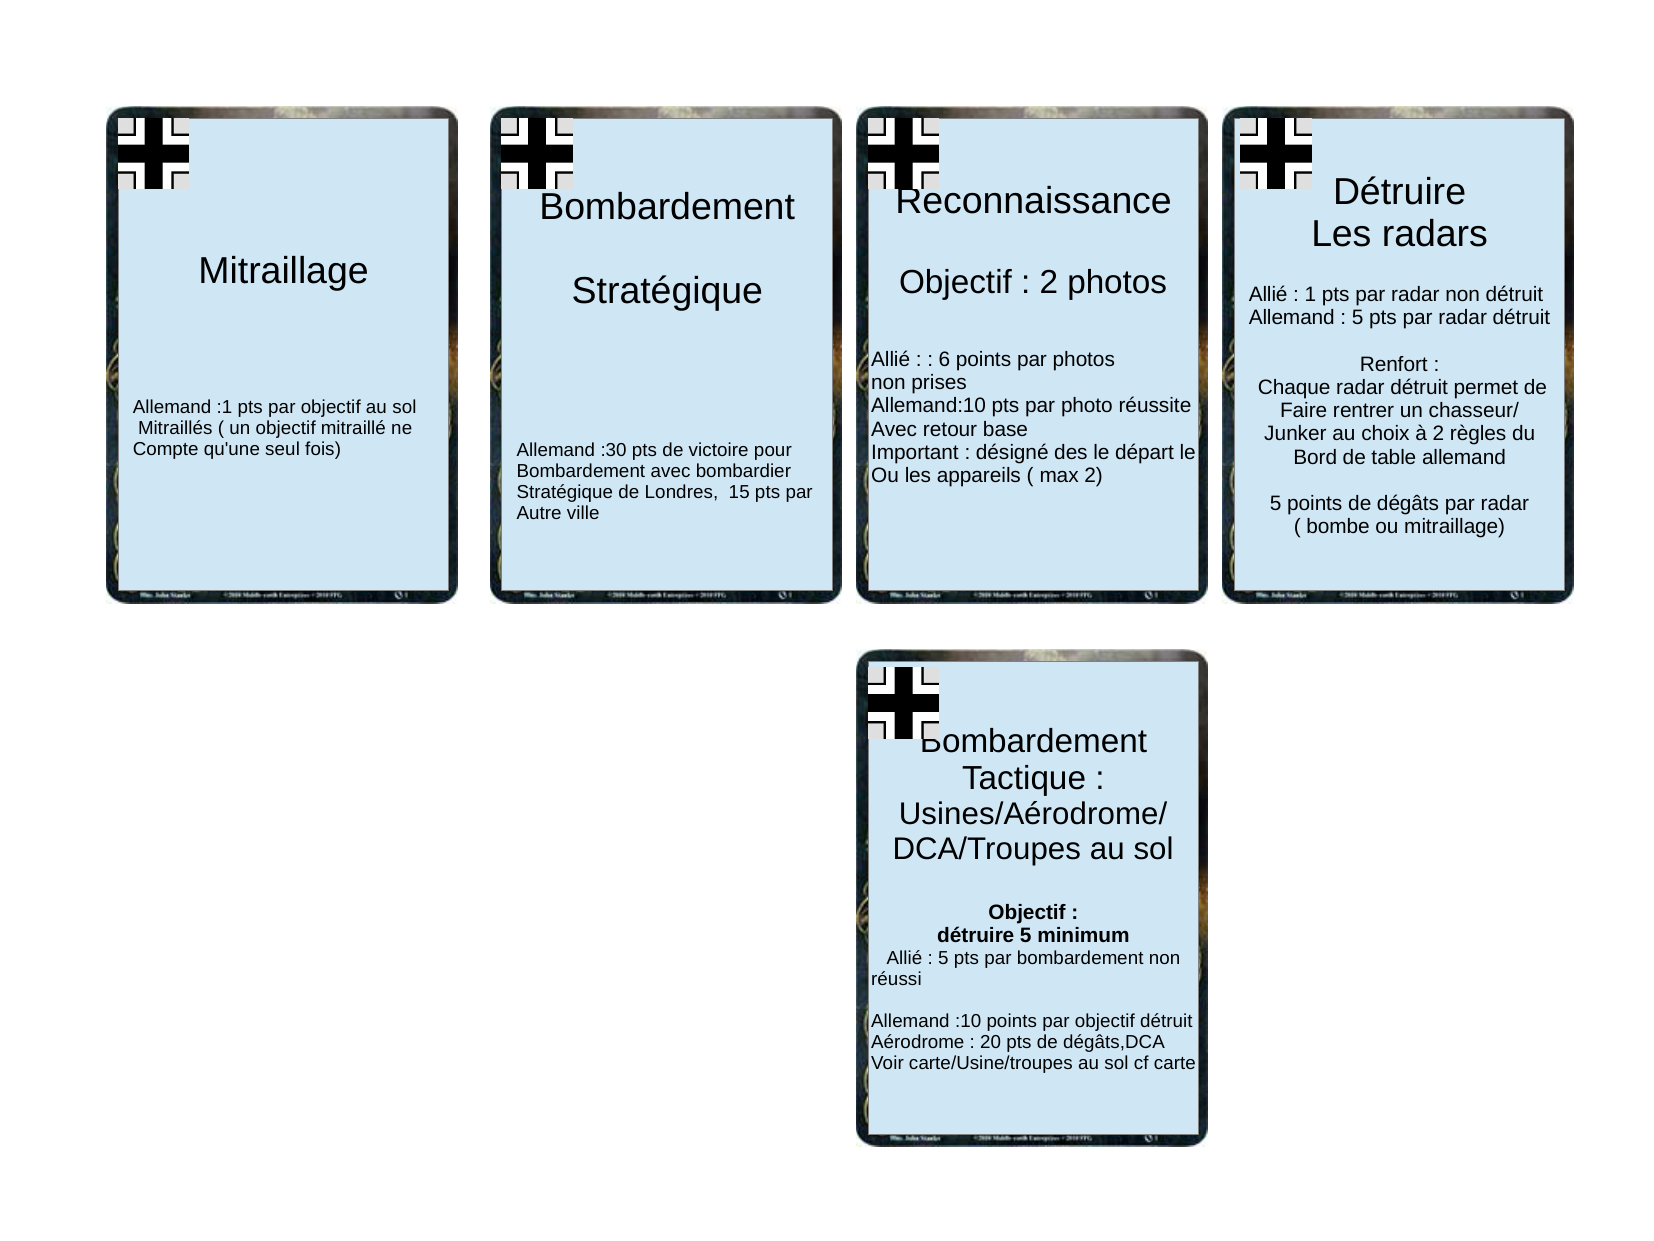

Trench
Strafing
Mission
Trench
Strafing
Mission
Mitraillage
De
Tranchée/Tank
2 vs 2
Allié : 2 pts par tranché/tank mitraillées
Allemand :idem
Mitraillage
Allemand :1 pts par objectif au sol
 Mitraillés ( un objectif mitraillé ne
Compte qu'une seul fois)
Bombardement
Stratégique
Allemand :30 pts de victoire pour
Bombardement avec bombardier
Stratégique de Londres, 15 pts par
Autre ville
Reconnaissance
Objectif : 2 photos
Allié : : 6 points par photos
non prises
Allemand:10 pts par photo réussite
Avec retour base
Important : désigné des le départ le
Ou les appareils ( max 2)
Détruire
Les radars
Allié : 1 pts par radar non détruit
Allemand : 5 pts par radar détruit
Renfort :
 Chaque radar détruit permet de
Faire rentrer un chasseur/
Junker au choix à 2 règles du
Bord de table allemand
5 points de dégâts par radar
( bombe ou mitraillage)
Bombardement
Tactique :
Usines/Aérodrome/
DCA/Troupes au sol
Objectif :
détruire 5 minimum
Allié : 5 pts par bombardement non
réussi
Allemand :10 points par objectif détruit
Aérodrome : 20 pts de dégâts,DCA
Voir carte/Usine/troupes au sol cf carte